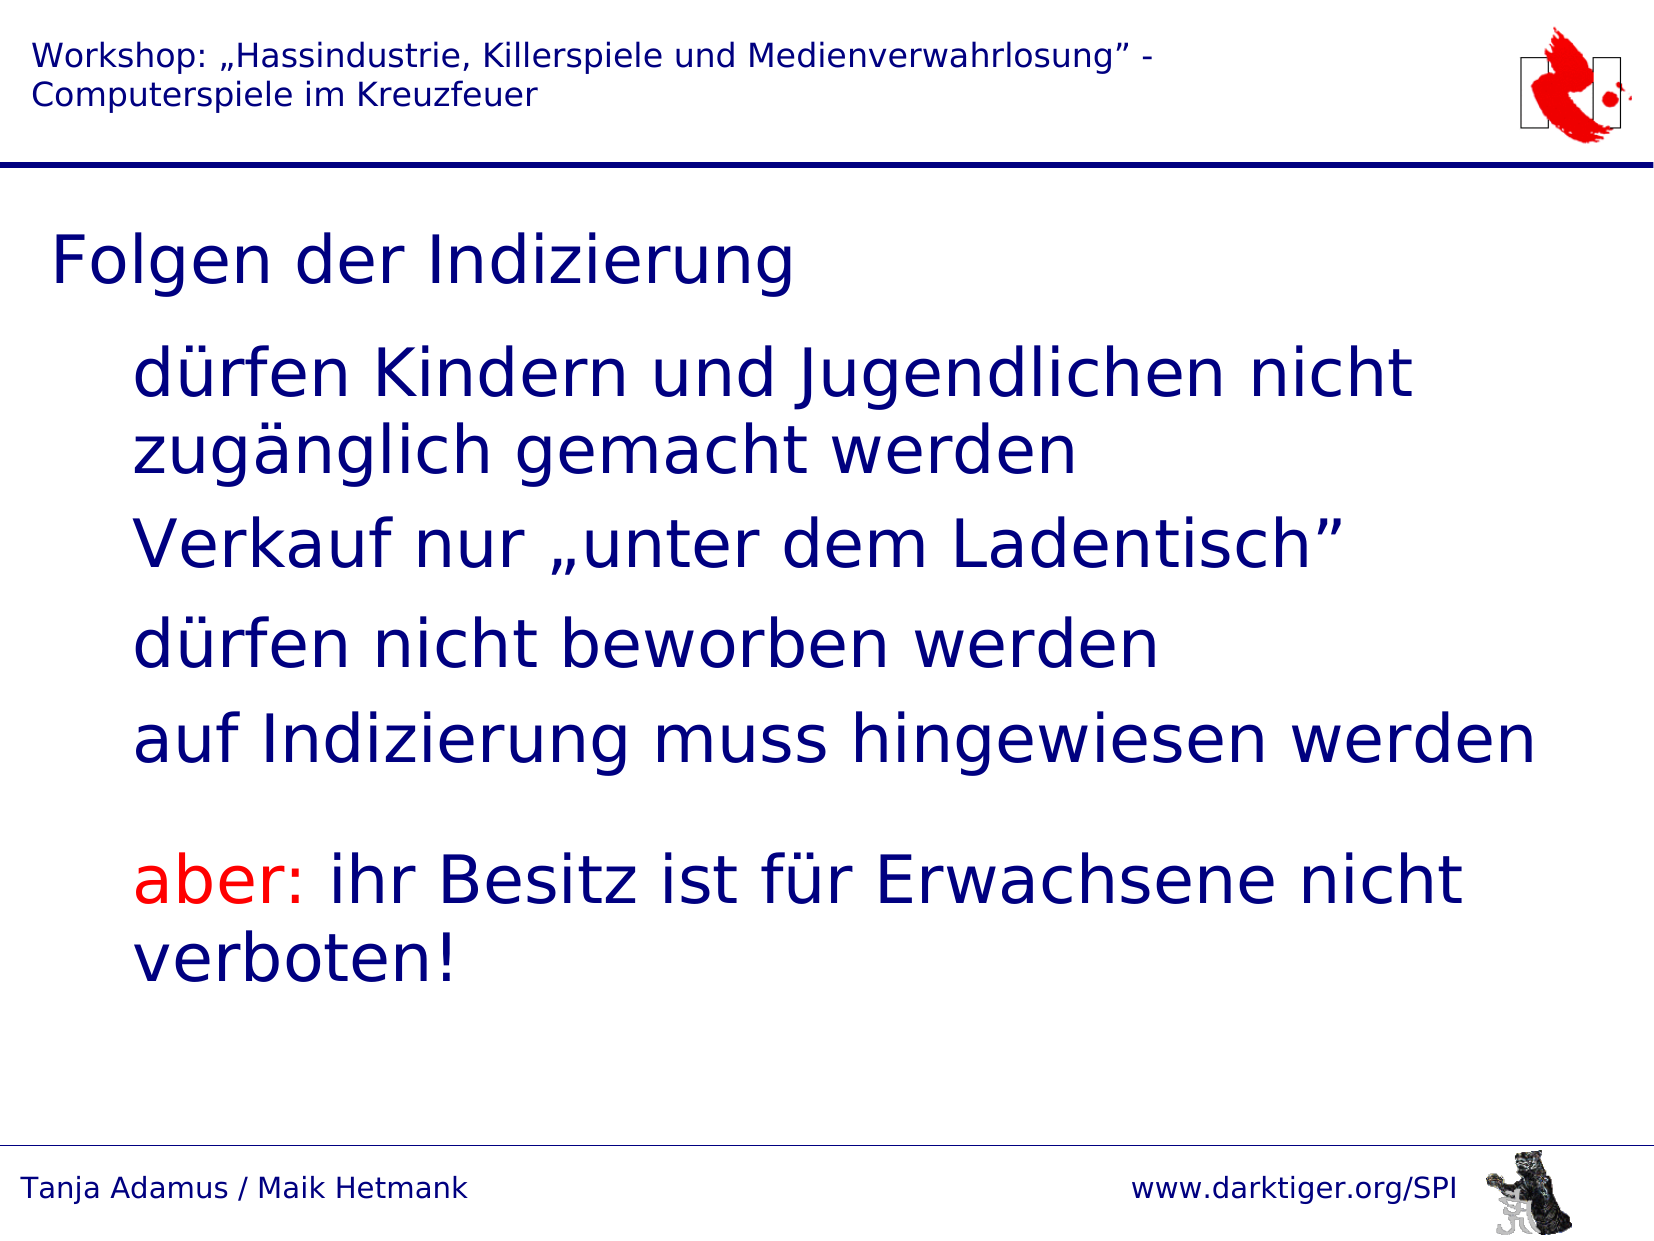

Workshop: „Hassindustrie, Killerspiele und Medienverwahrlosung” - Computerspiele im Kreuzfeuer
Folgen der Indizierung
dürfen Kindern und Jugendlichen nicht zugänglich gemacht werden
Verkauf nur „unter dem Ladentisch”
dürfen nicht beworben werden
auf Indizierung muss hingewiesen werden
aber: ihr Besitz ist für Erwachsene nicht verboten!